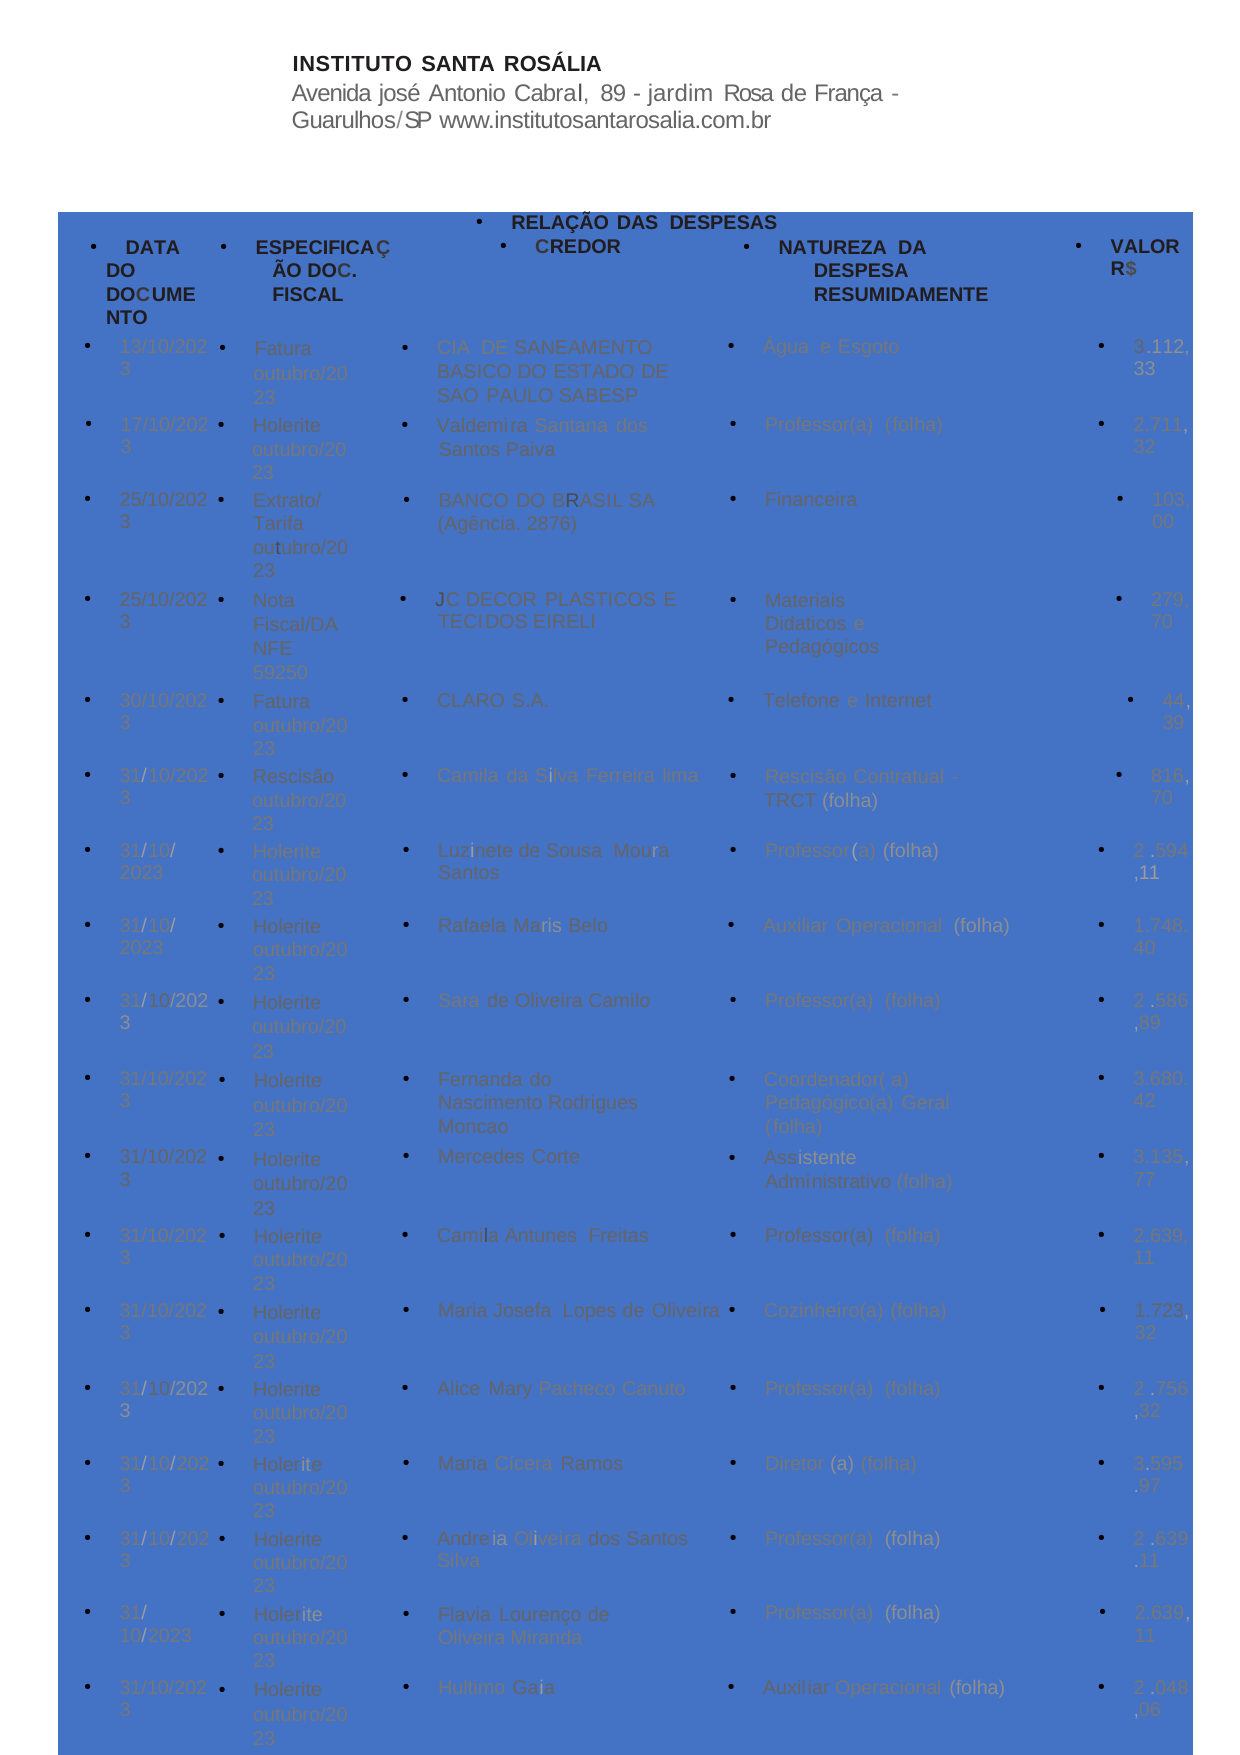

INSTITUTO SANTA ROSÁLIA
Avenida josé Antonio Cabral, 89 - jardim Rosa de França - Guarulhos/SP www.institutosantarosalia.com.br
| RELAÇÃO DAS DESPESAS | | | | |
| --- | --- | --- | --- | --- |
| DATA DO DOCUMENTO | ESPECIFICAÇÃO DOC. FISCAL | CREDOR | NATUREZA DA DESPESA RESUMIDAMENTE | VALOR R$ |
| 13/10/2023 | Fatura outubro/2023 | CIA DE SANEAMENTO BASICO DO ESTADO DE SAO PAULO SABESP | Água e Esgoto | 3.112,33 |
| 17/10/2023 | Holerite outubro/2023 | Valdemira Santana dos Santos Paiva | Professor(a) (folha) | 2.711,32 |
| 25/10/2023 | Extrato/Tarifa outubro/2023 | BANCO DO BRASIL SA (Agência. 2876) | Financeira | 103,00 |
| 25/10/2023 | Nota Fiscal/DANFE 59250 | JC DECOR PLASTICOS E TECIDOS EIRELI | Materiais Didaticos e Pedagógicos | 279,70 |
| 30/10/2023 | Fatura outubro/2023 | CLARO S.A. | Telefone e Internet | 44,39 |
| 31/10/2023 | Rescisão outubro/2023 | Camila da Silva Ferreira lima | Rescisão Contratual - TRCT (folha) | 816,70 |
| 31/10/ 2023 | Holerite outubro/2023 | Luzinete de Sousa Moura Santos | Professor(a) (folha) | 2 .594,11 |
| 31/10/ 2023 | Holerite outubro/2023 | Rafaela Maris Belo | Auxiliar Operacional (folha) | 1.748.40 |
| 31/10/2023 | Holerite outubro/2023 | Sara de Oliveira Camilo | Professor(a) (folha) | 2 .586,89 |
| 31/10/2023 | Holerite outubro/2023 | Fernanda do Nascimento Rodrigues Moncao | Coordenador( a) Pedagógico(a) Geral (folha) | 3.680.42 |
| 31/10/2023 | Holerite outubro/2023 | Mercedes Corte | Assistente Administrativo (folha) | 3.135,77 |
| 31/10/2023 | Holerite outubro/2023 | Camila Antunes Freitas | Professor(a) (folha) | 2.639,11 |
| 31/10/2023 | Holerite outubro/2023 | Maria Josefa Lopes de Oliveira | Cozinheiro(a) (folha) | 1.723,32 |
| 31/10/2023 | Holerite outubro/2023 | Alice Mary Pacheco Canuto | Professor(a) (folha) | 2 .756,32 |
| 31/10/2023 | Holerite outubro/2023 | Maria Cícera Ramos | Diretor (a) (folha) | 3.595 .97 |
| 31/10/2023 | Holerite outubro/2023 | Andreia Oliveira dos Santos Silva | Professor(a) (folha) | 2 .639.11 |
| 31/ 10/2023 | Holerite outubro/2023 | Flavia Lourenço de Oliveira Miranda | Professor(a) (folha) | 2.639,11 |
| 31/10/2023 | Holerite outubro/2023 | Hultimo Gaia | Auxiliar Operacional (folha) | 2 .048,06 |
| 31/10/2023 | Holerite outubro/2023 | ALESSANDRA LIRA XAVIER | Professor(a) (folha) | 2.564.47 |
| 31/10/2023 | Holerite outubro/2023 | Neuma Pereira Reis Nascimento | Auxiliar Operacional (folha) | 1.676,46 |
| 31/10/2023 | Holerite outubro/2023 | Maria Annunziata Abate | Assistente Administrativo (folha) | 3.135,77 |